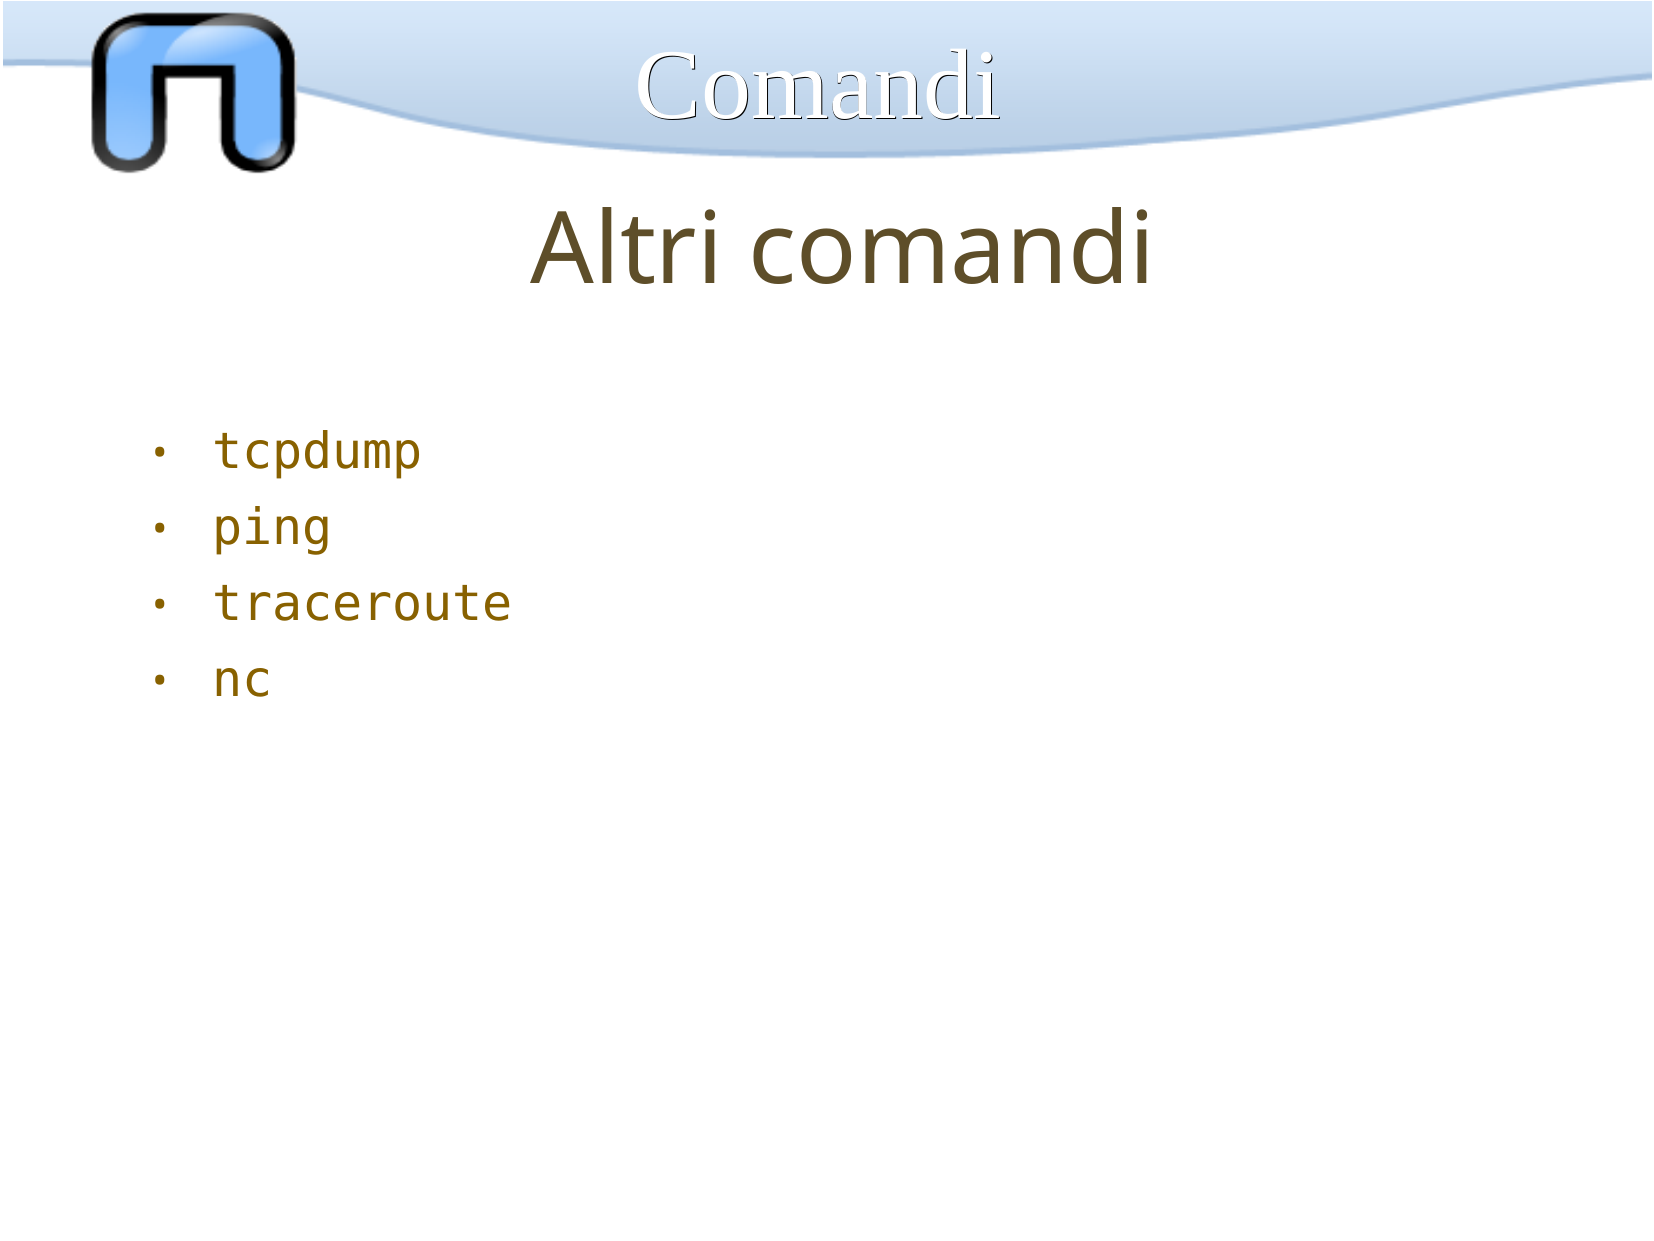

Comandi
Altri comandi
# tcpdump
ping
traceroute
nc